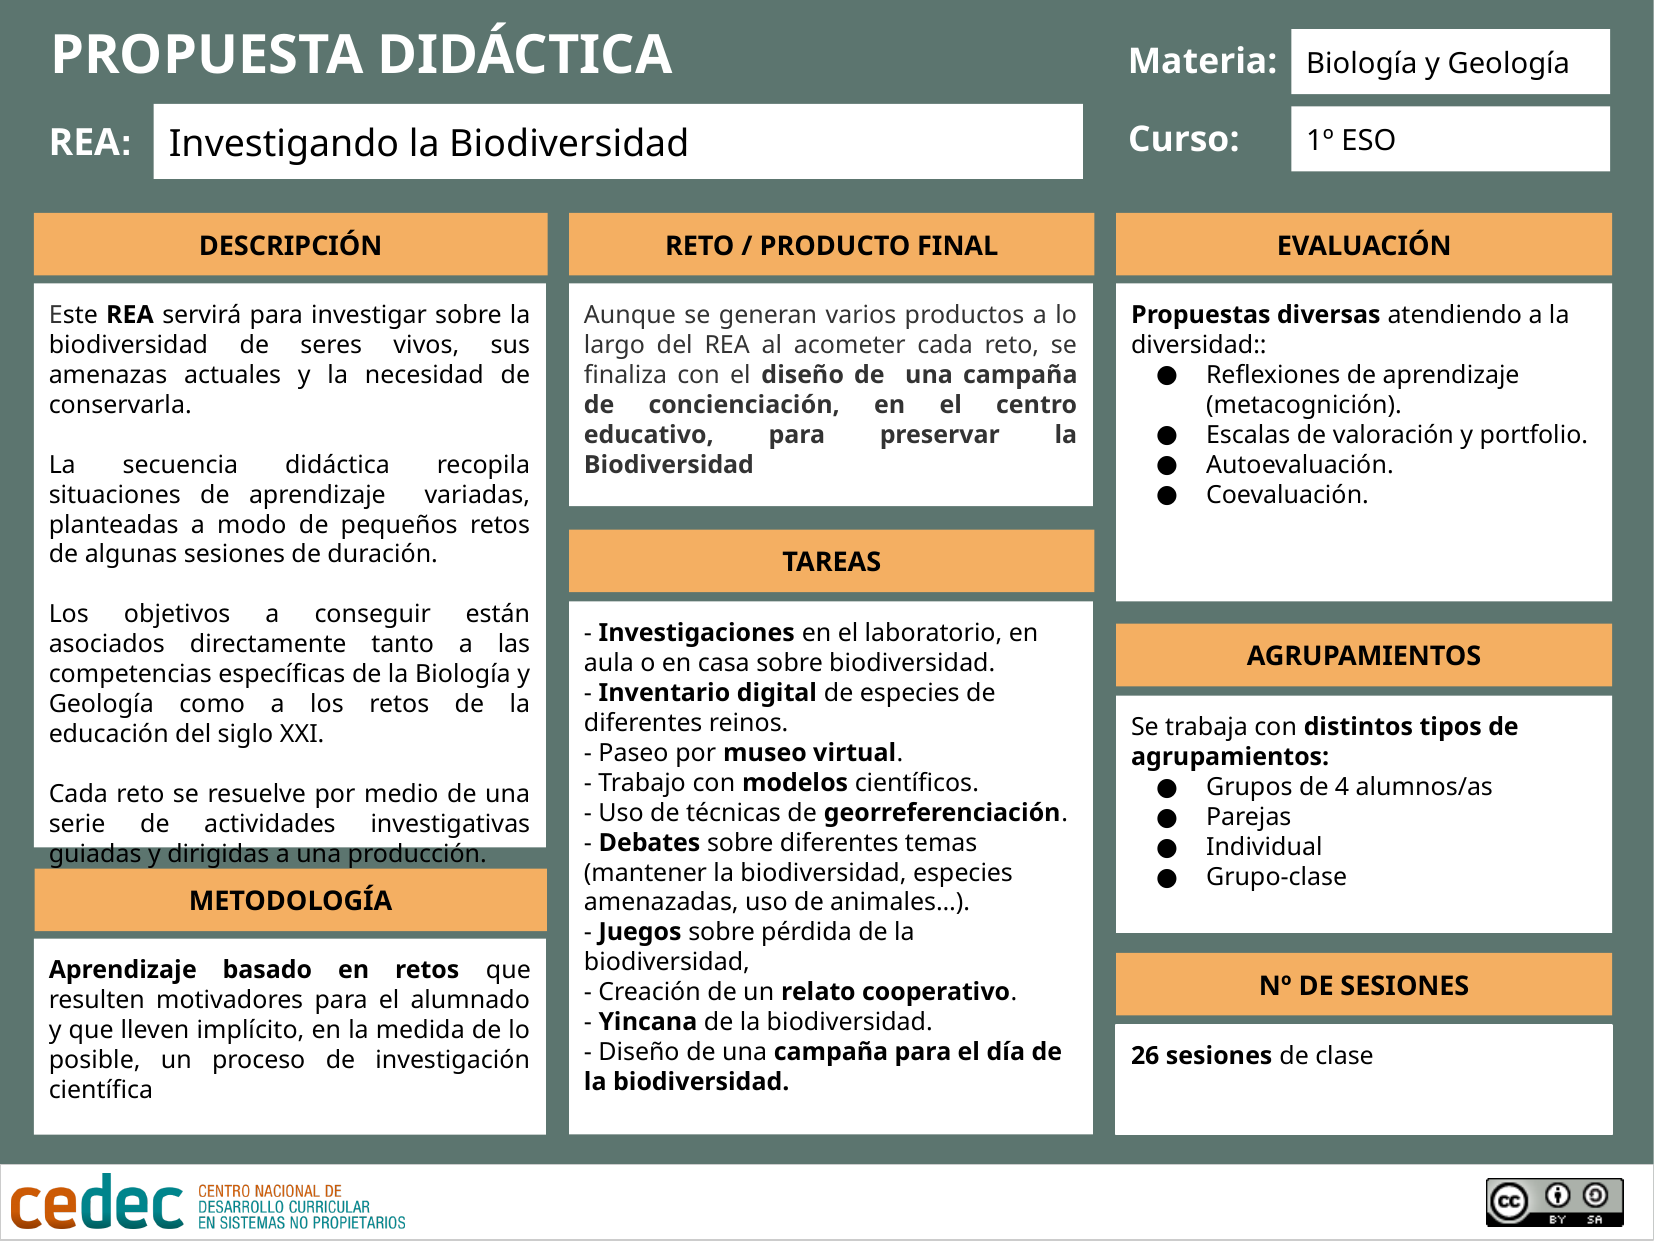

PROPUESTA DIDÁCTICA
Biología y Geología
Materia:
Investigando la Biodiversidad
1º ESO
Curso:
REA:
DESCRIPCIÓN
RETO / PRODUCTO FINAL
EVALUACIÓN
Este REA servirá para investigar sobre la biodiversidad de seres vivos, sus amenazas actuales y la necesidad de conservarla.
La secuencia didáctica recopila situaciones de aprendizaje variadas, planteadas a modo de pequeños retos de algunas sesiones de duración.
Los objetivos a conseguir están asociados directamente tanto a las competencias específicas de la Biología y Geología como a los retos de la educación del siglo XXI.
Cada reto se resuelve por medio de una serie de actividades investigativas guiadas y dirigidas a una producción.
Aunque se generan varios productos a lo largo del REA al acometer cada reto, se finaliza con el diseño de una campaña de concienciación, en el centro educativo, para preservar la Biodiversidad
Propuestas diversas atendiendo a la diversidad::
Reflexiones de aprendizaje (metacognición).
Escalas de valoración y portfolio.
Autoevaluación.
Coevaluación.
TAREAS
- Investigaciones en el laboratorio, en aula o en casa sobre biodiversidad.
- Inventario digital de especies de diferentes reinos.
- Paseo por museo virtual.
- Trabajo con modelos científicos.
- Uso de técnicas de georreferenciación.
- Debates sobre diferentes temas (mantener la biodiversidad, especies amenazadas, uso de animales…).
- Juegos sobre pérdida de la biodiversidad,
- Creación de un relato cooperativo.
- Yincana de la biodiversidad.
- Diseño de una campaña para el día de la biodiversidad.
AGRUPAMIENTOS
Se trabaja con distintos tipos de agrupamientos:
Grupos de 4 alumnos/as
Parejas
Individual
Grupo-clase
METODOLOGÍA
Aprendizaje basado en retos que resulten motivadores para el alumnado y que lleven implícito, en la medida de lo posible, un proceso de investigación científica
Nº DE SESIONES
26 sesiones de clase